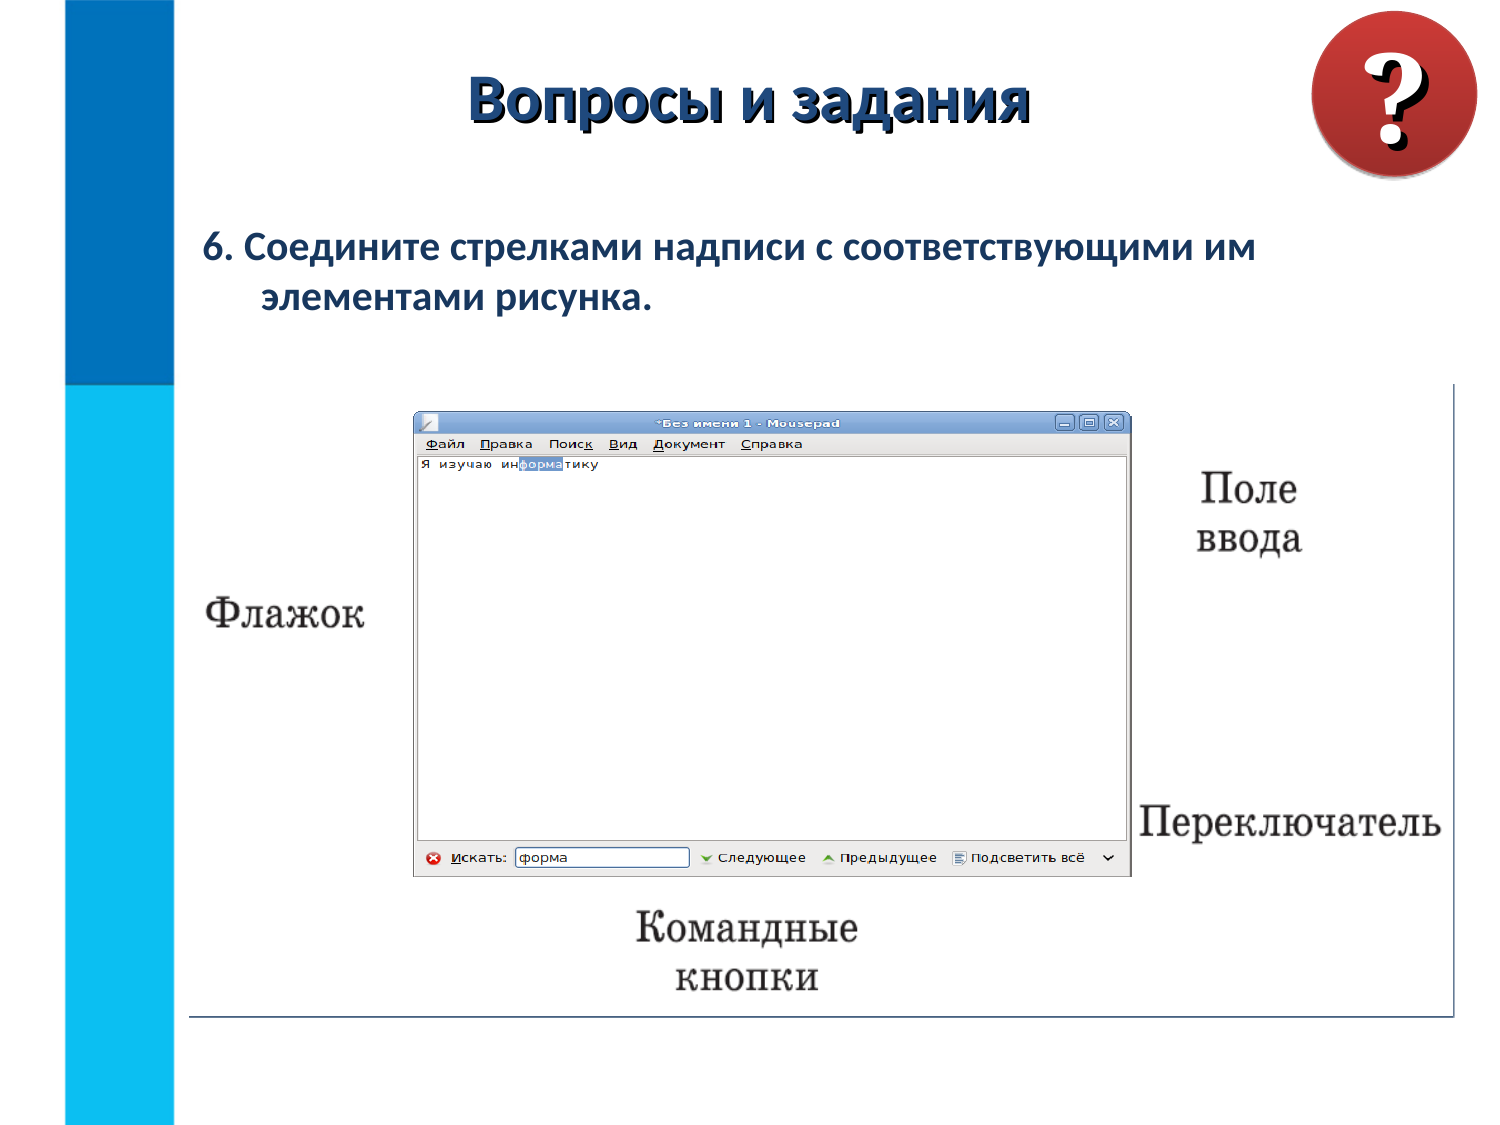

Вопросы и задания
?
6. Соедините стрелками надписи с соответствующими им элементами рисунка.